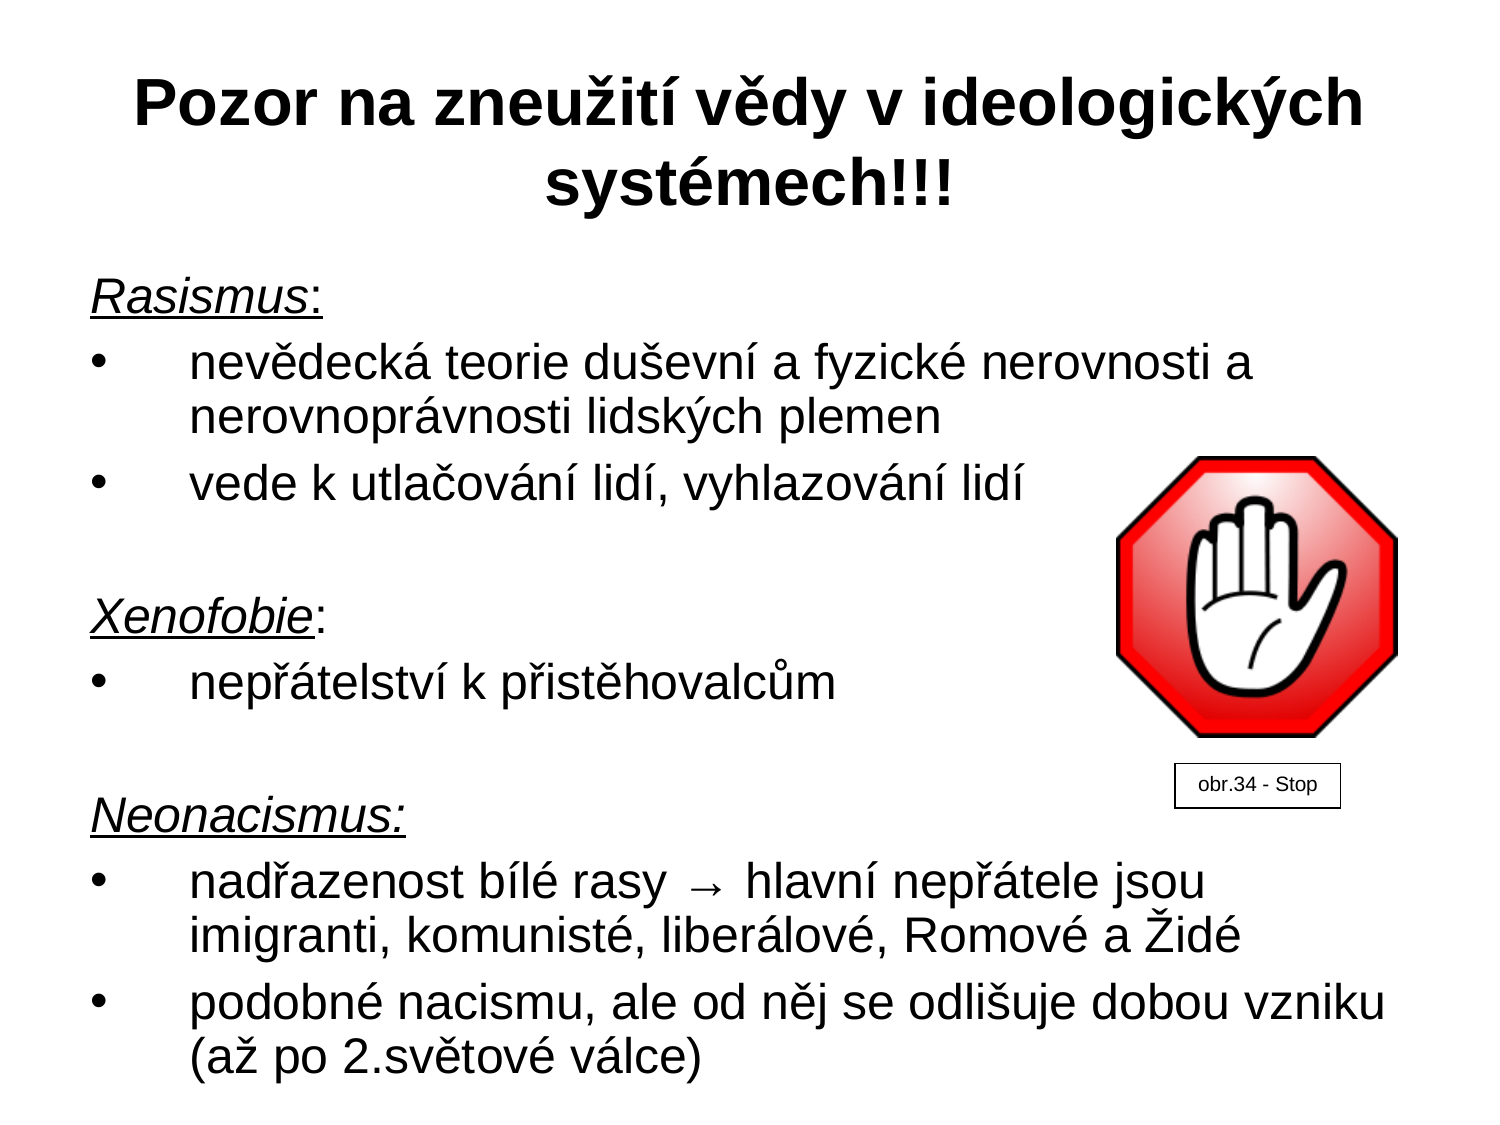

# Pozor na zneužití vědy v ideologických systémech!!!
Rasismus:
nevědecká teorie duševní a fyzické nerovnosti a nerovnoprávnosti lidských plemen
vede k utlačování lidí, vyhlazování lidí
Xenofobie:
nepřátelství k přistěhovalcům
Neonacismus:
nadřazenost bílé rasy → hlavní nepřátele jsou imigranti, komunisté, liberálové, Romové a Židé
podobné nacismu, ale od něj se odlišuje dobou vzniku (až po 2.světové válce)
obr.34 - Stop